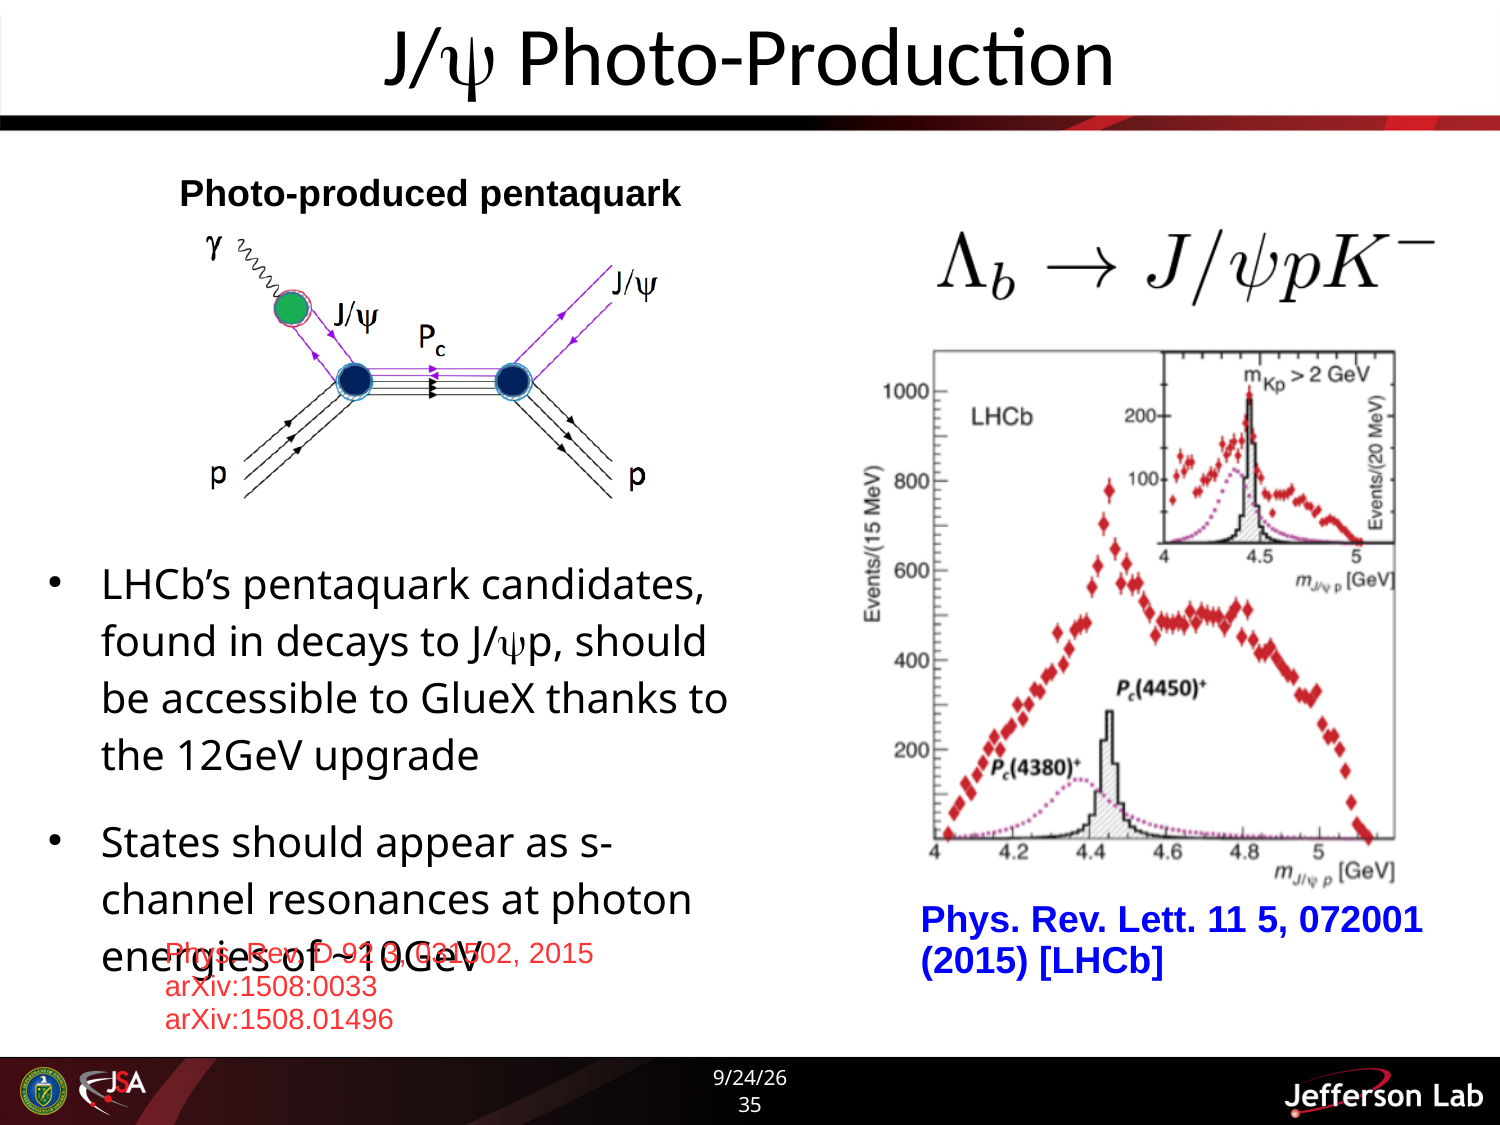

# J/y Photo-Production
Photo-produced pentaquark
LHCb’s pentaquark candidates, found in decays to J/yp, should be accessible to GlueX thanks to the 12GeV upgrade
States should appear as s-channel resonances at photon energies of ~10GeV
Phys. Rev. Lett. 11 5, 072001 (2015) [LHCb]
Phys. Rev. D 92 3, 031502, 2015
arXiv:1508:0033
arXiv:1508.01496
35